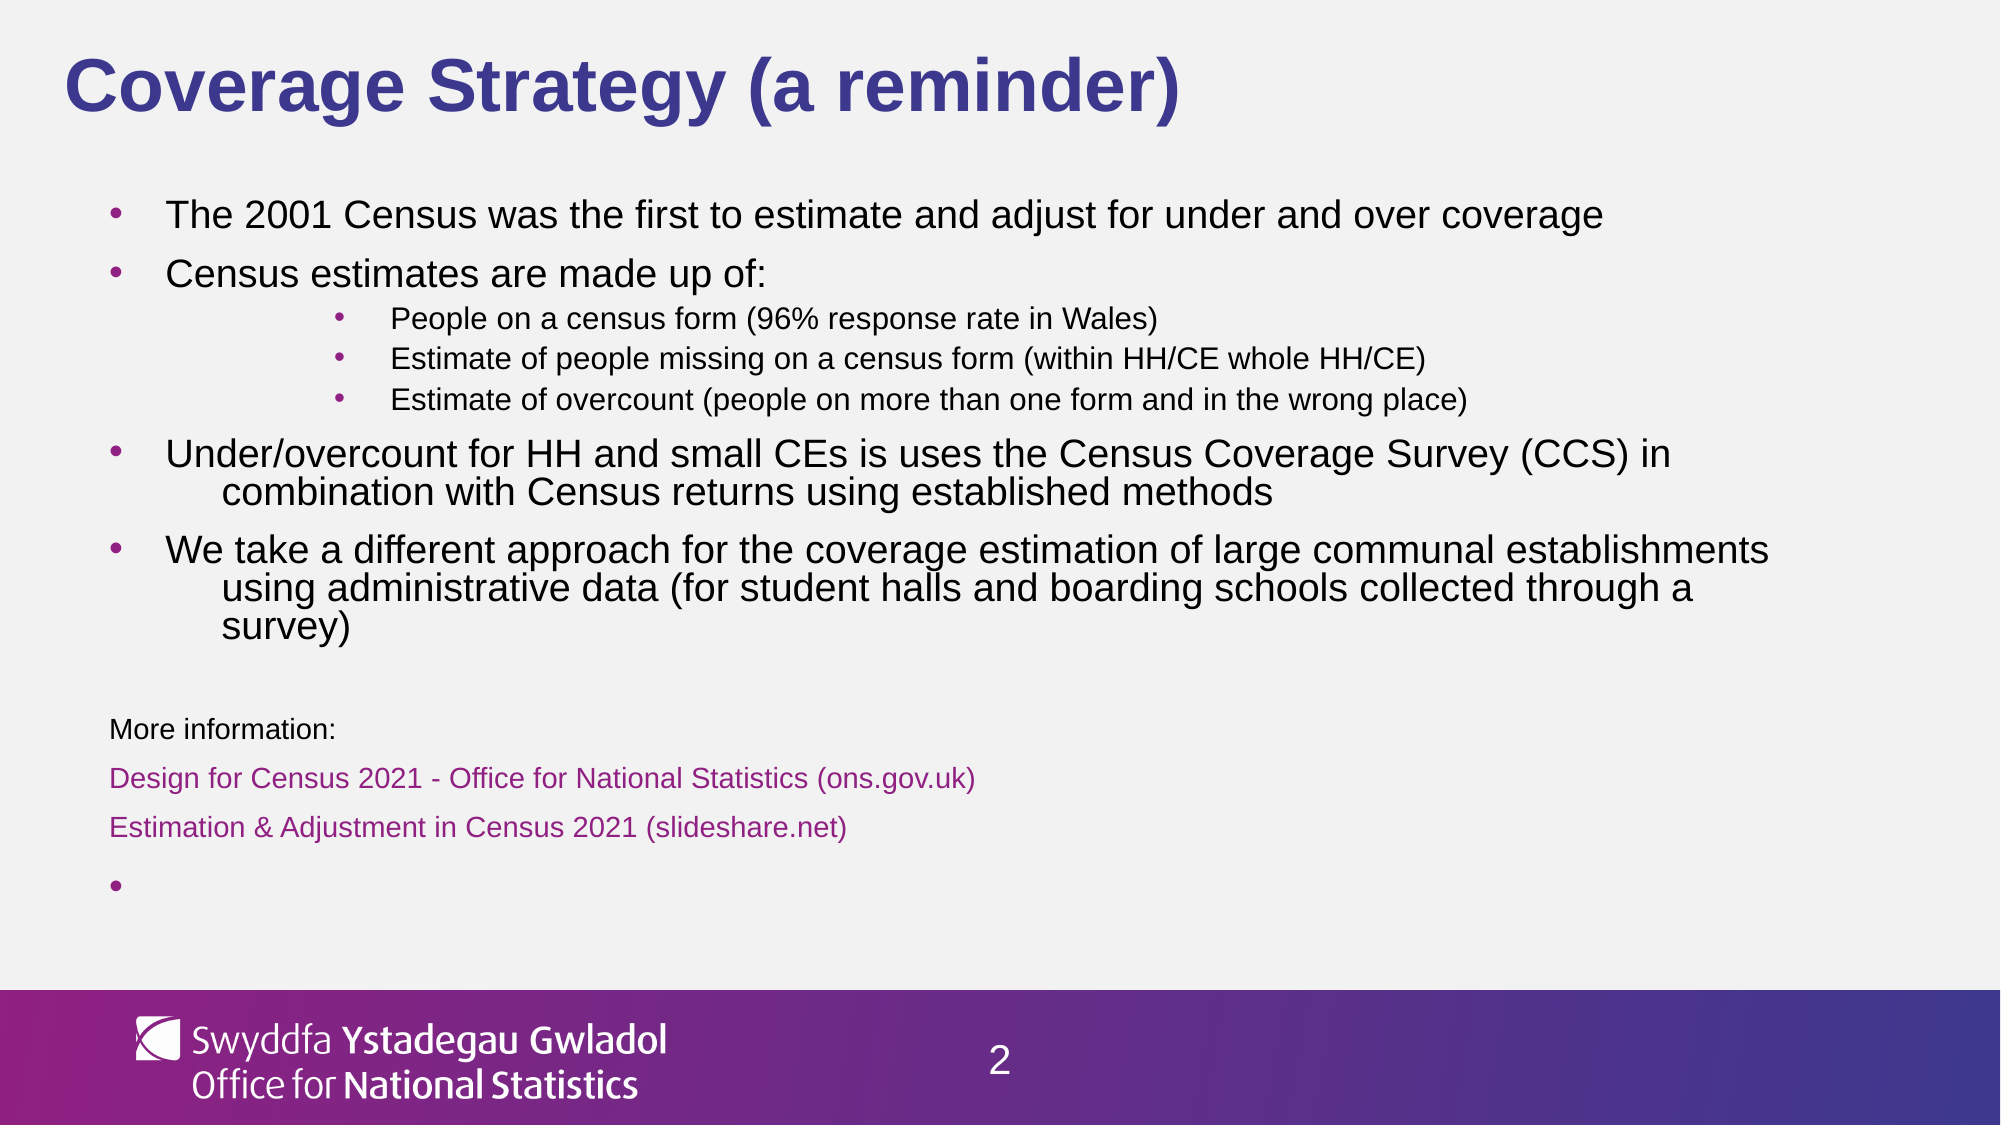

# Coverage Strategy (a reminder)
The 2001 Census was the first to estimate and adjust for under and over coverage
Census estimates are made up of:
People on a census form (96% response rate in Wales)
Estimate of people missing on a census form (within HH/CE whole HH/CE)
Estimate of overcount (people on more than one form and in the wrong place)
Under/overcount for HH and small CEs is uses the Census Coverage Survey (CCS) in combination with Census returns using established methods
We take a different approach for the coverage estimation of large communal establishments using administrative data (for student halls and boarding schools collected through a survey)
More information:
Design for Census 2021 - Office for National Statistics (ons.gov.uk)
Estimation & Adjustment in Census 2021 (slideshare.net)
1